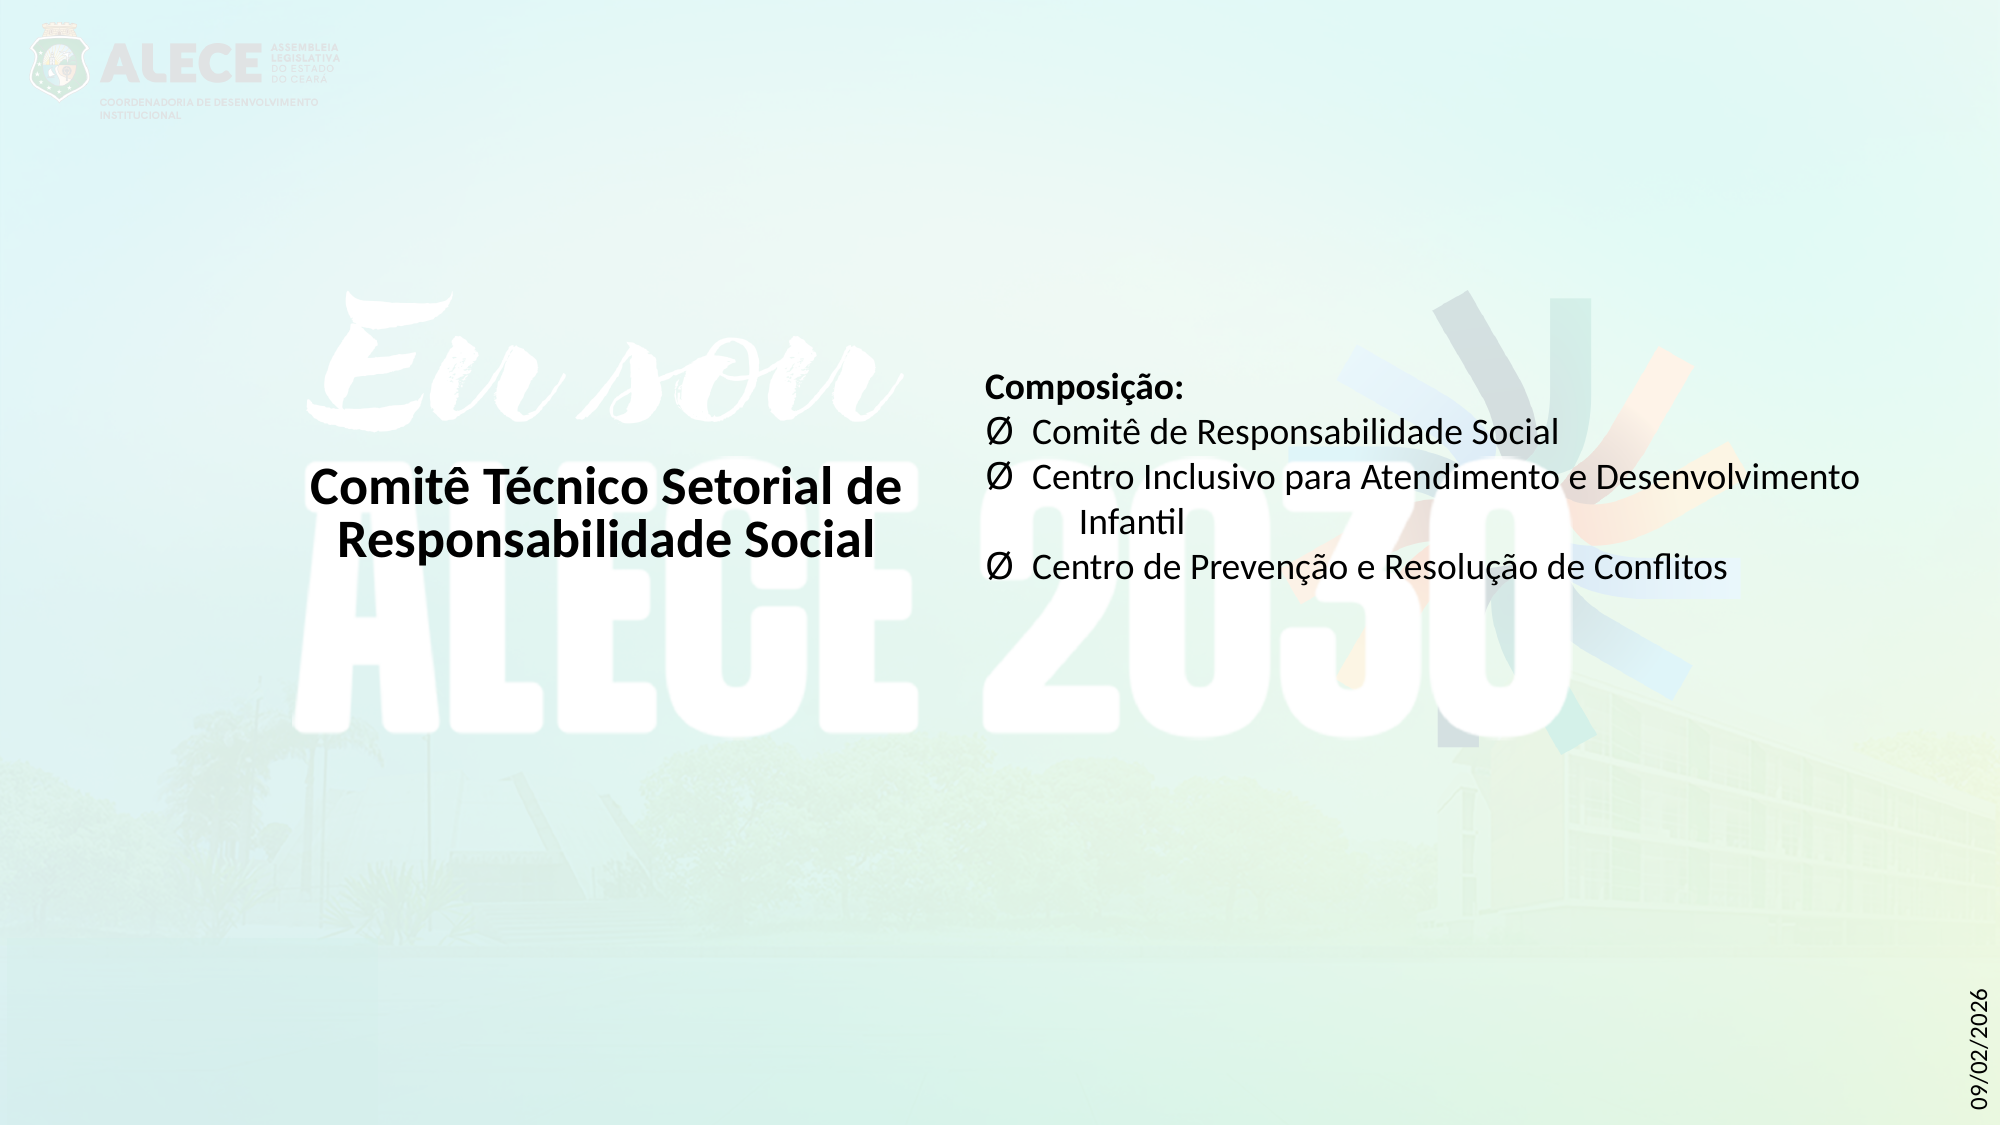

Composição:
Comitê de Responsabilidade Social
Centro Inclusivo para Atendimento e Desenvolvimento Infantil
Centro de Prevenção e Resolução de Conflitos
# Comitê Técnico Setorial de Responsabilidade Social
09/02/2026